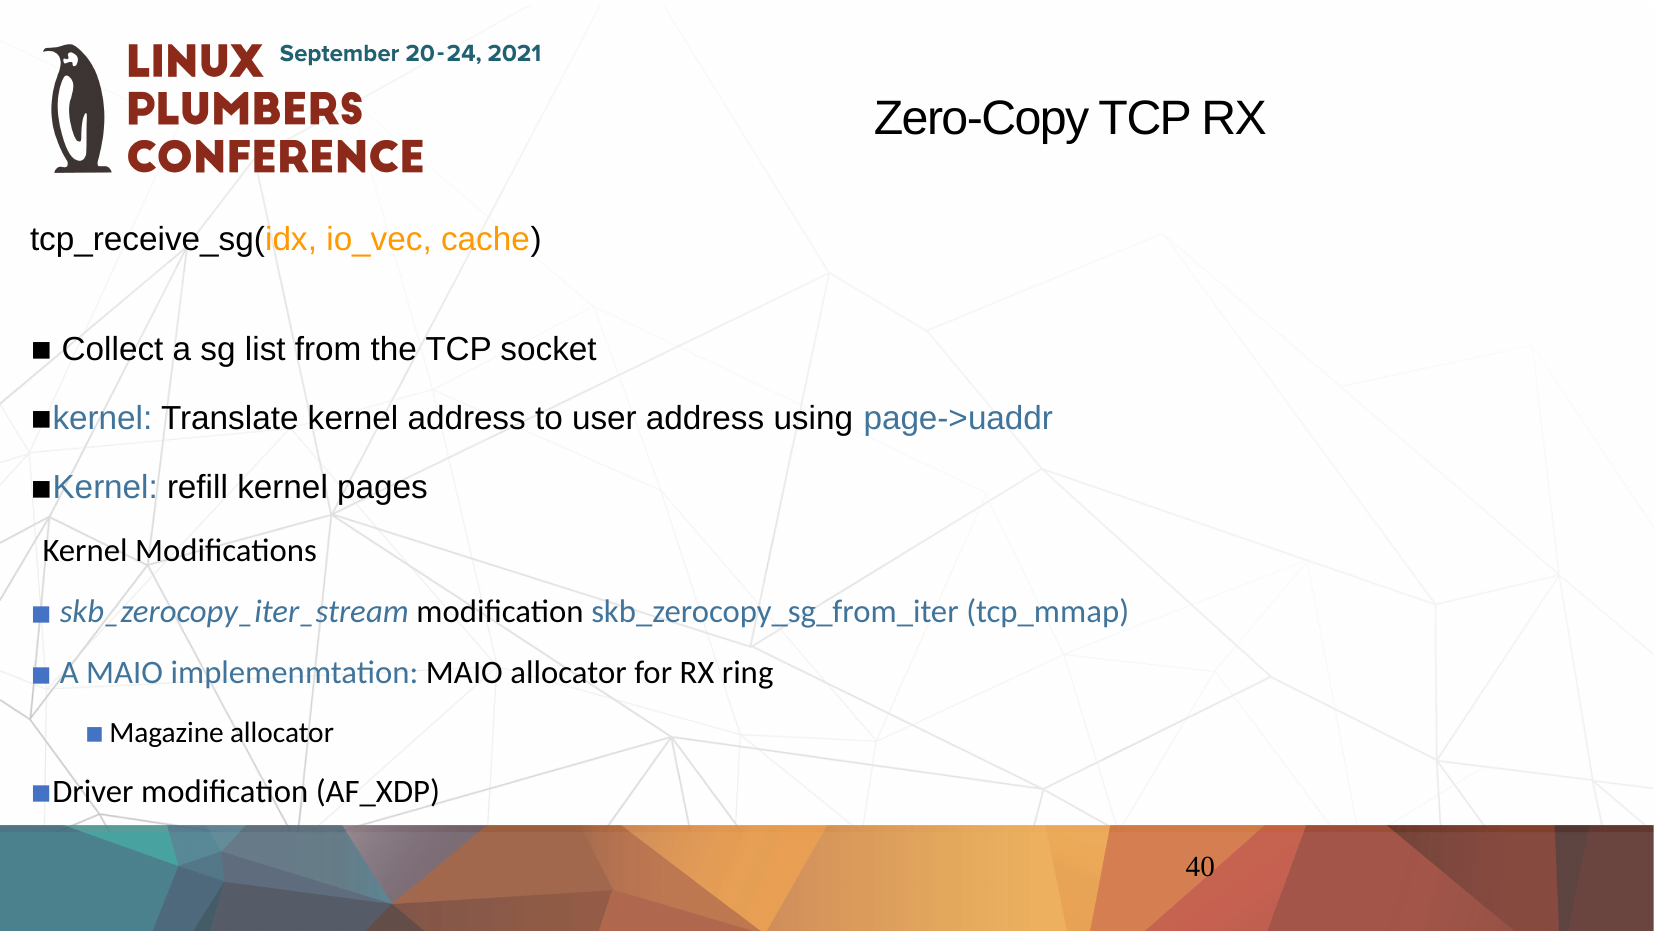

# Zero-Copy TCP RX
tcp_receive_sg(idx, io_vec, cache)
 Collect a sg list from the TCP socket
kernel: Translate kernel address to user address using page->uaddr
Kernel: refill kernel pages
Kernel Modifications
 skb_zerocopy_iter_stream modification skb_zerocopy_sg_from_iter (tcp_mmap)
 A MAIO implemenmtation: MAIO allocator for RX ring
Magazine allocator
Driver modification (AF_XDP)